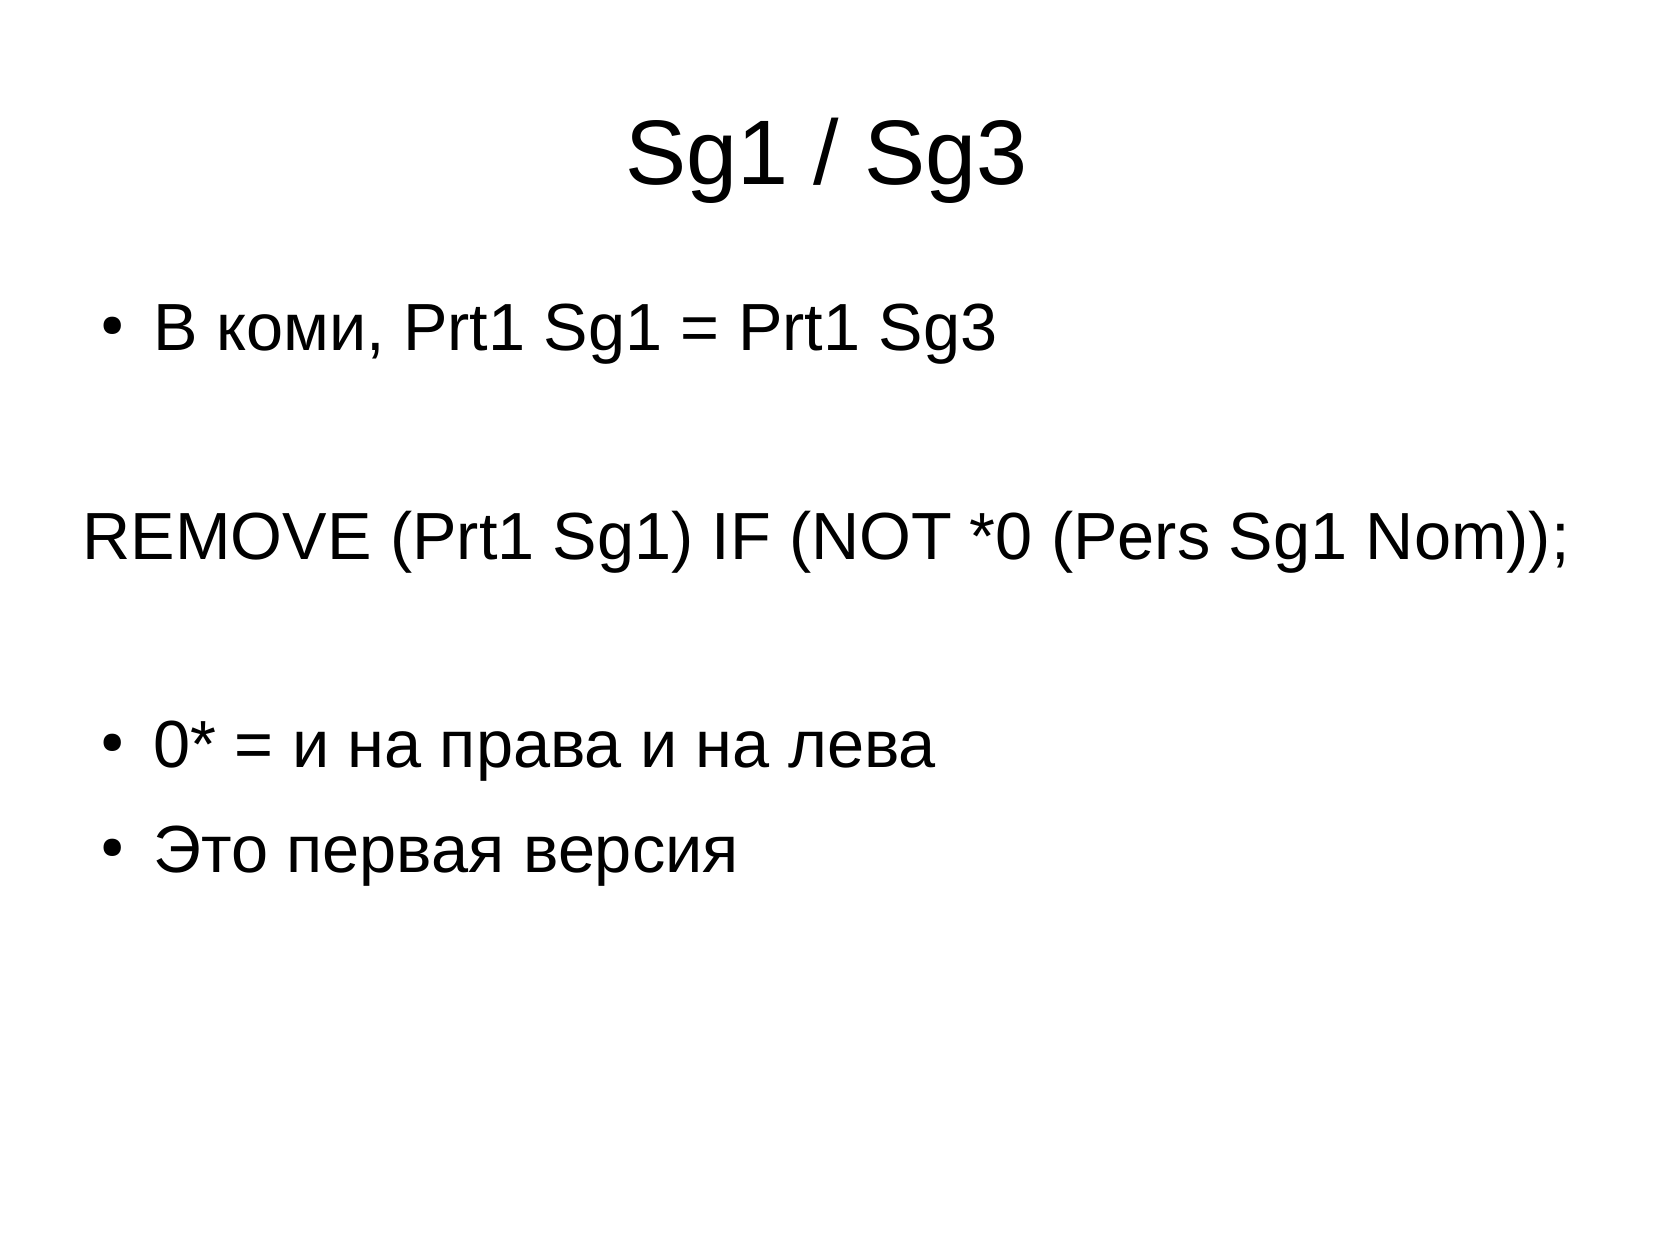

# Sg1 / Sg3
В коми, Prt1 Sg1 = Prt1 Sg3
REMOVE (Prt1 Sg1) IF (NOT *0 (Pers Sg1 Nom));
0* = и на права и на лева
Это первая версия